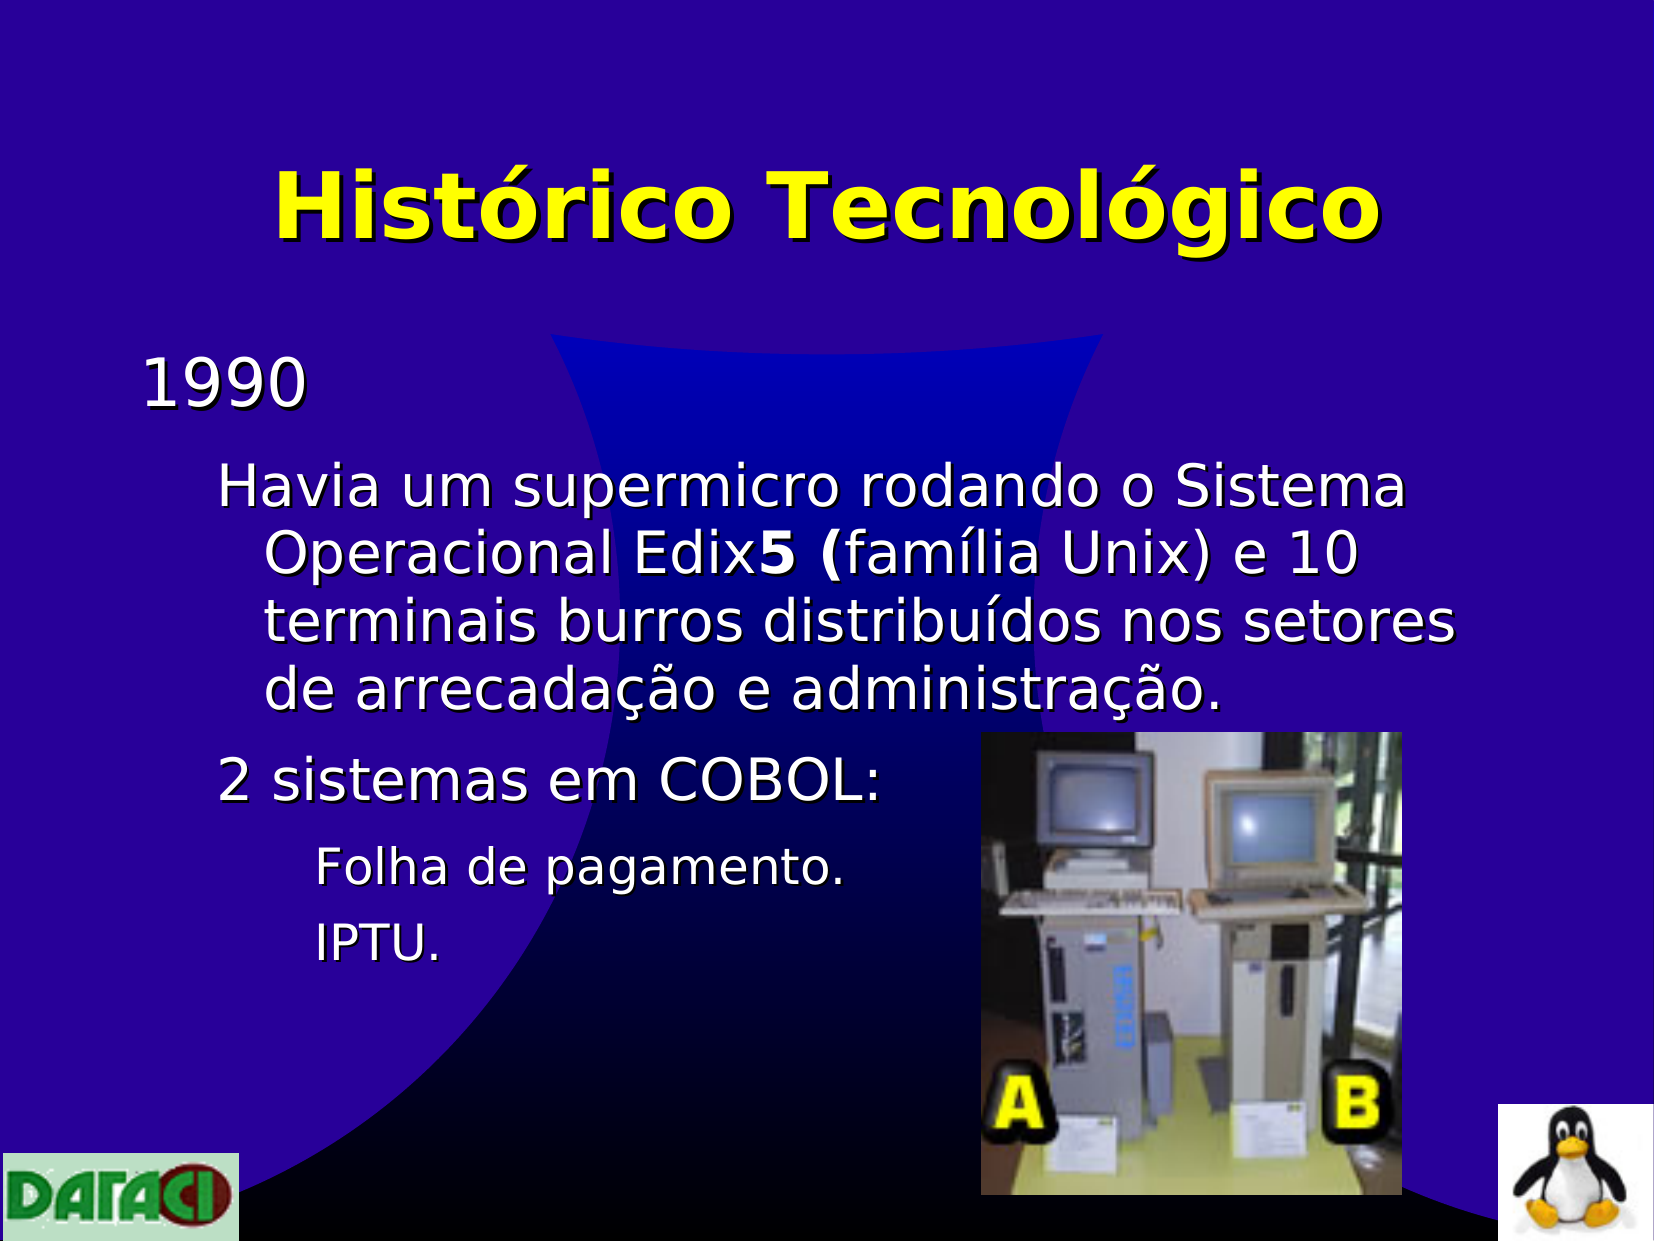

# Histórico Tecnológico
1990
Havia um supermicro rodando o Sistema Operacional Edix5 (família Unix) e 10 terminais burros distribuídos nos setores de arrecadação e administração.
2 sistemas em COBOL:
 Folha de pagamento.
 IPTU.